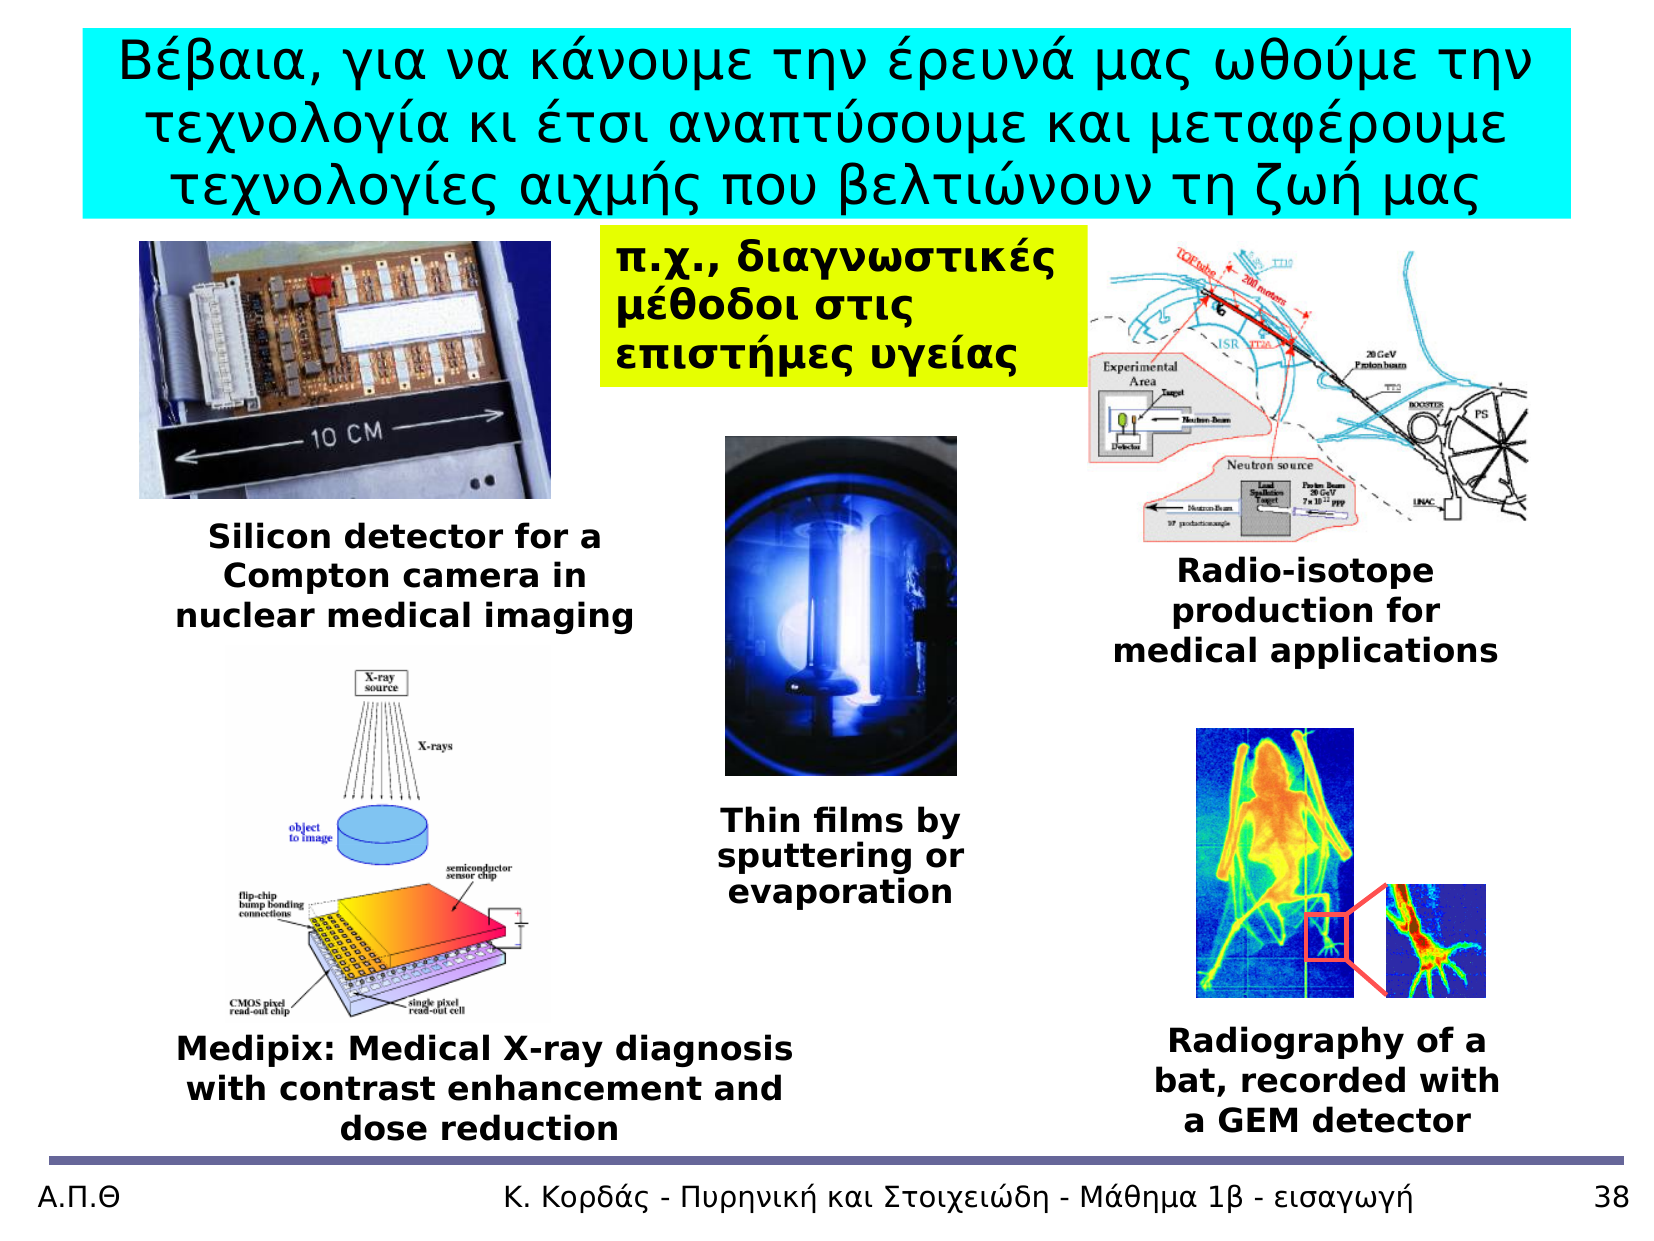

# Βέβαια, για να κάνουμε την έρευνά μας ωθούμε την τεχνολογία κι έτσι αναπτύσουμε και μεταφέρουμε τεχνολογίες αιχμής που βελτιώνουν τη ζωή μας
π.χ., διαγνωστικές μέθοδοι στις επιστήμες υγείας
Silicon detector for a Compton camera in nuclear medical imaging
Radio-isotope production for medical applications
Thin films by sputtering or evaporation
Radiography of a bat, recorded with a GEM detector
Medipix: Medical X-ray diagnosis with contrast enhancement and dose reduction
Α.Π.Θ
Κ. Κορδάς - Πυρηνική και Στοιχειώδη - Μάθημα 1β - εισαγωγή
38